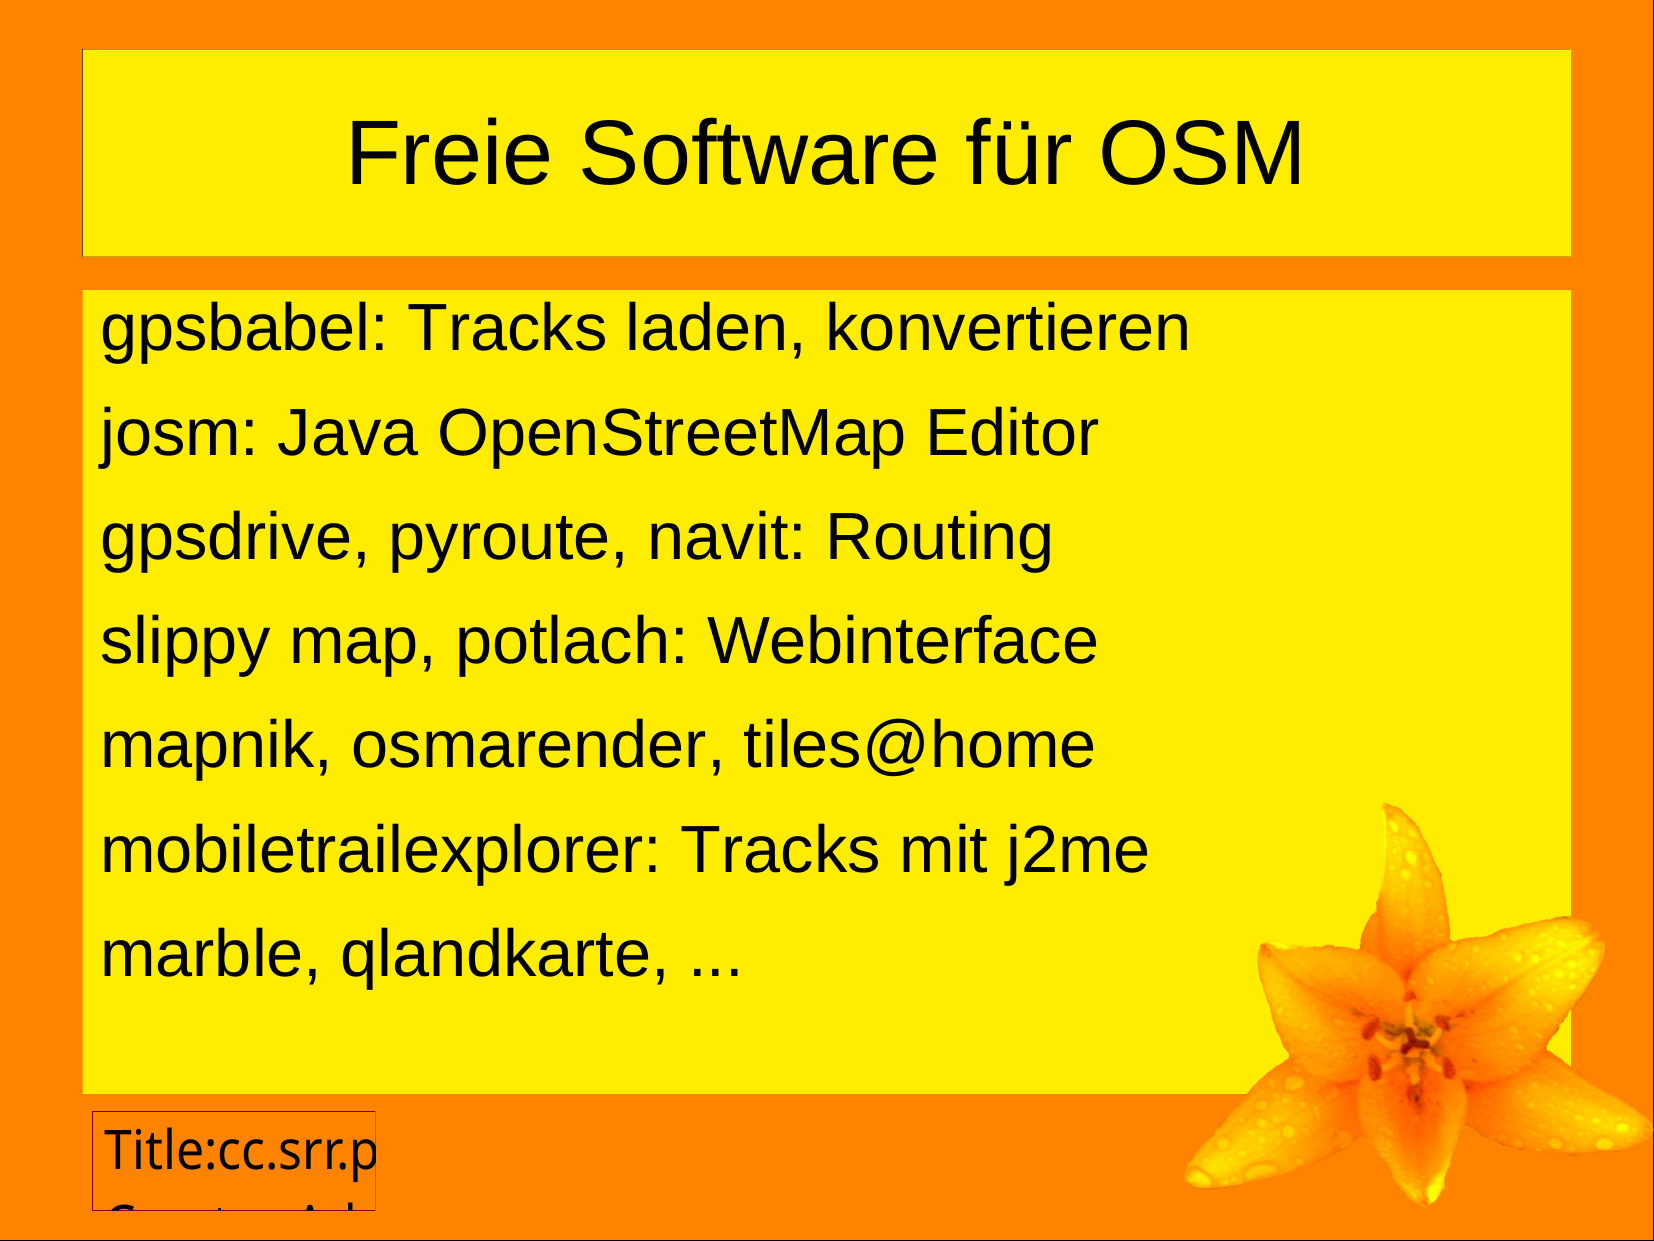

# Freie Software für OSM
gpsbabel: Tracks laden, konvertieren
josm: Java OpenStreetMap Editor
gpsdrive, pyroute, navit: Routing
slippy map, potlach: Webinterface
mapnik, osmarender, tiles@home
mobiletrailexplorer: Tracks mit j2me
marble, qlandkarte, ...